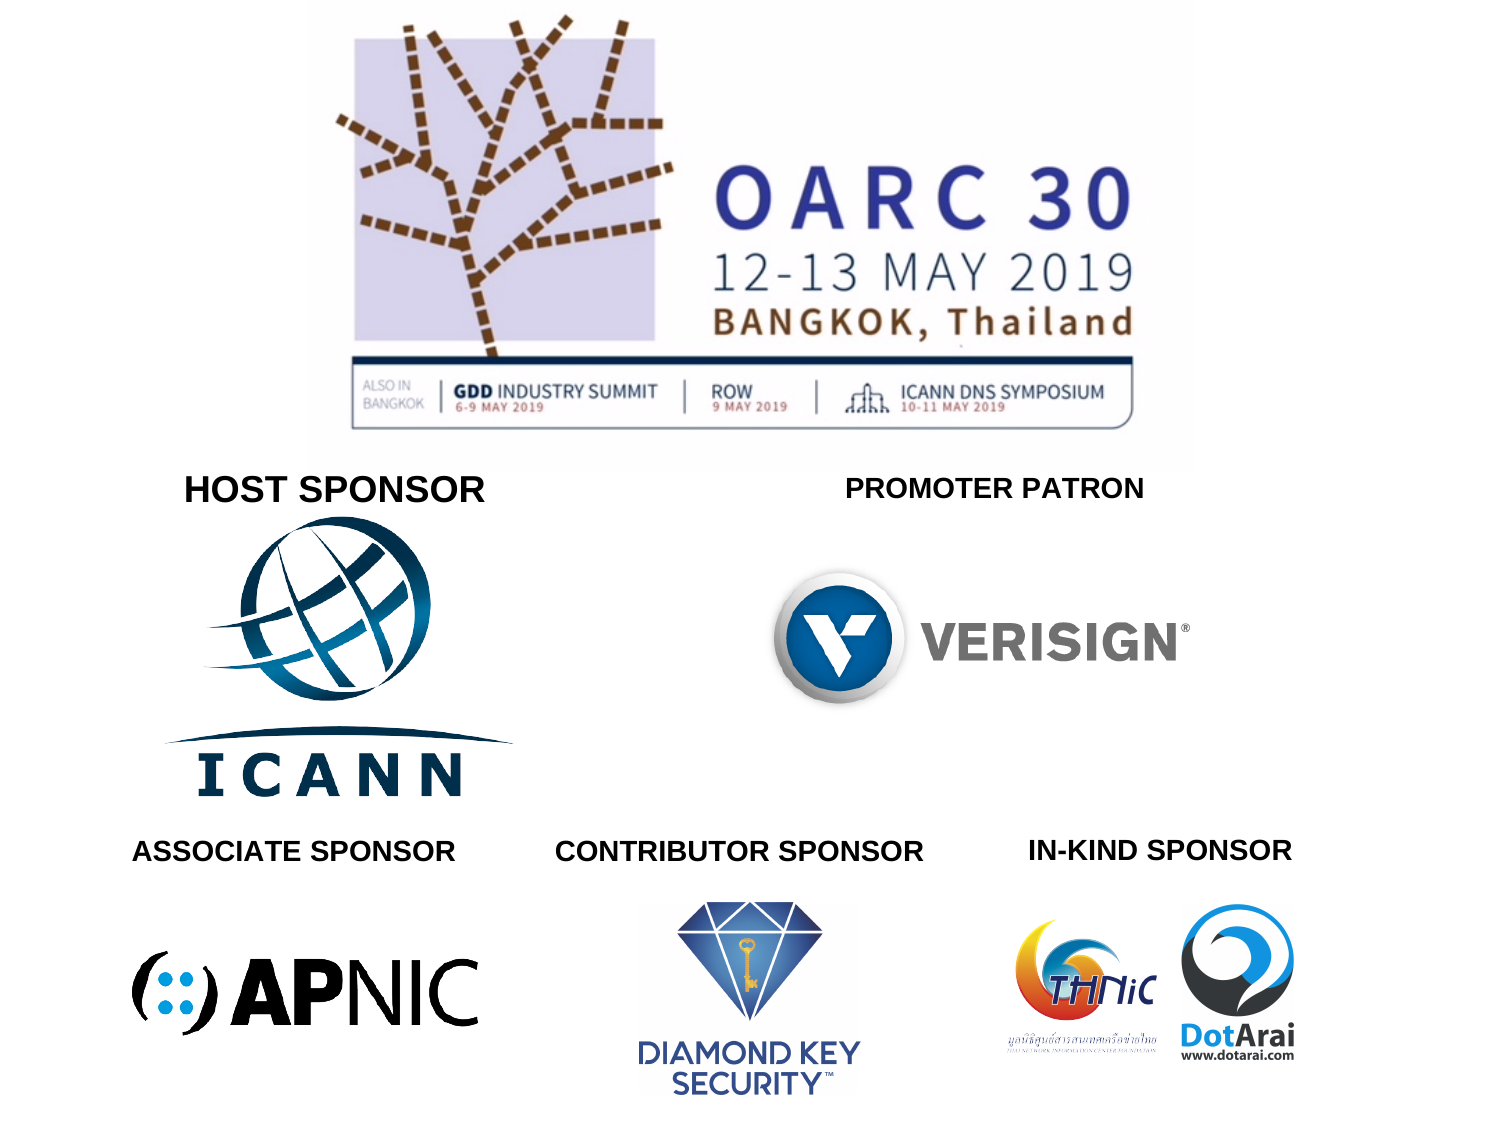

HOST SPONSOR
PROMOTER PATRON
IN-KIND SPONSOR
ASSOCIATE SPONSOR
CONTRIBUTOR SPONSOR